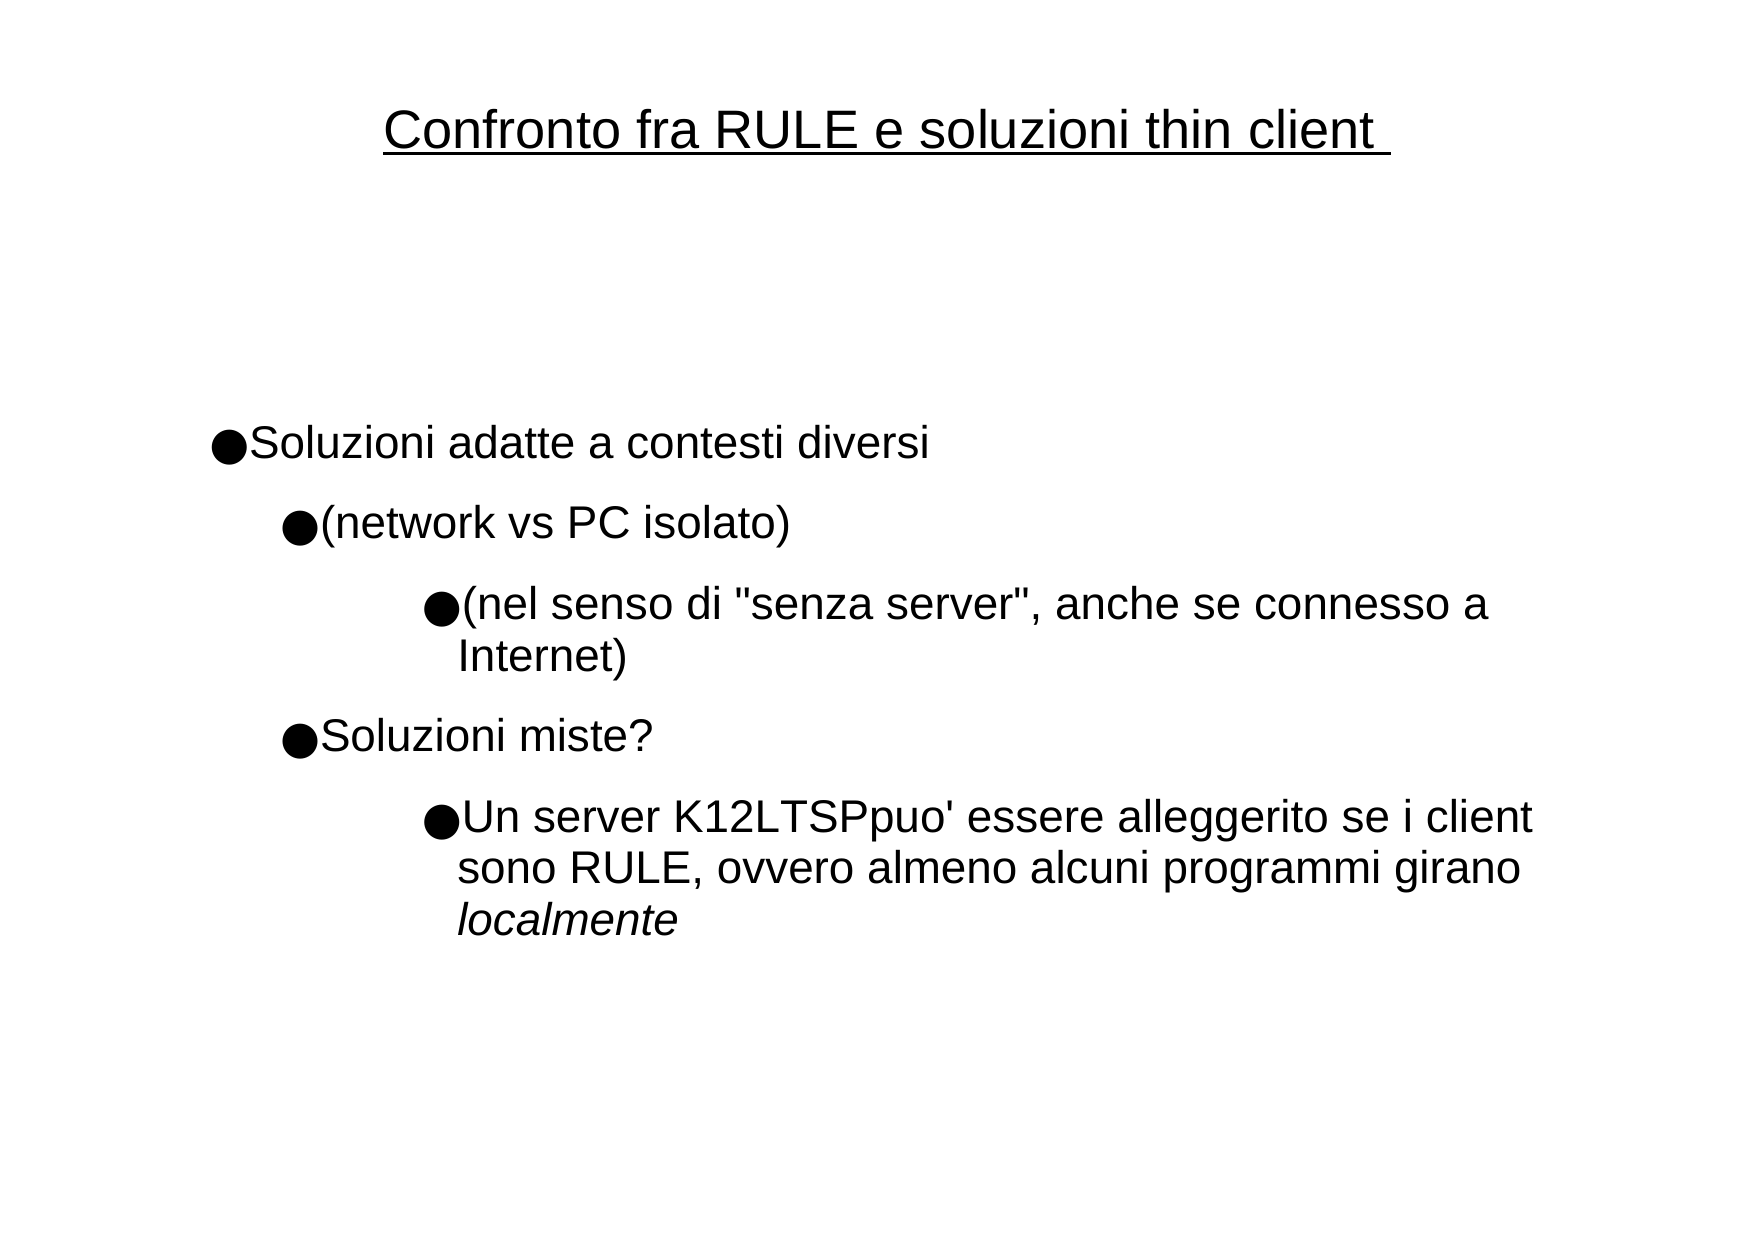

Confronto fra RULE e soluzioni thin client
Soluzioni adatte a contesti diversi
(network vs PC isolato)
(nel senso di "senza server", anche se connesso a Internet)
Soluzioni miste?
Un server K12LTSPpuo' essere alleggerito se i client sono RULE, ovvero almeno alcuni programmi girano localmente